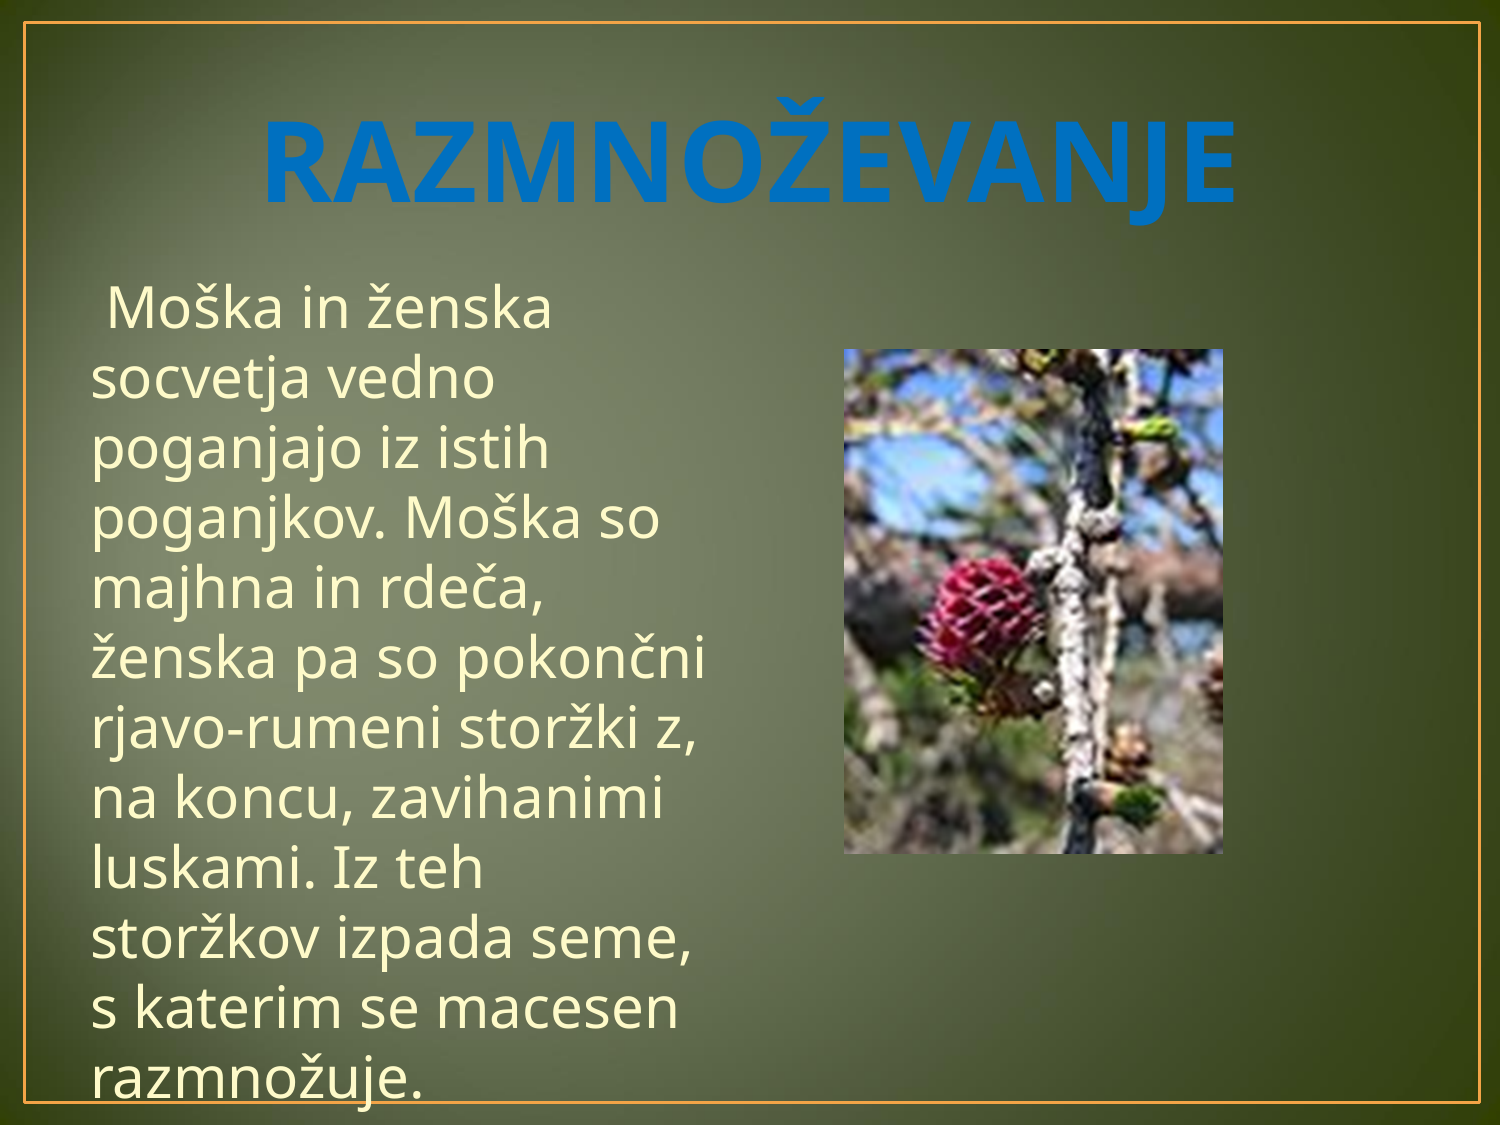

# RAZMNOŽEVANJE
 Moška in ženska socvetja vedno poganjajo iz istih poganjkov. Moška so majhna in rdeča, ženska pa so pokončni rjavo-rumeni storžki z, na koncu, zavihanimi luskami. Iz teh storžkov izpada seme, s katerim se macesen razmnožuje.